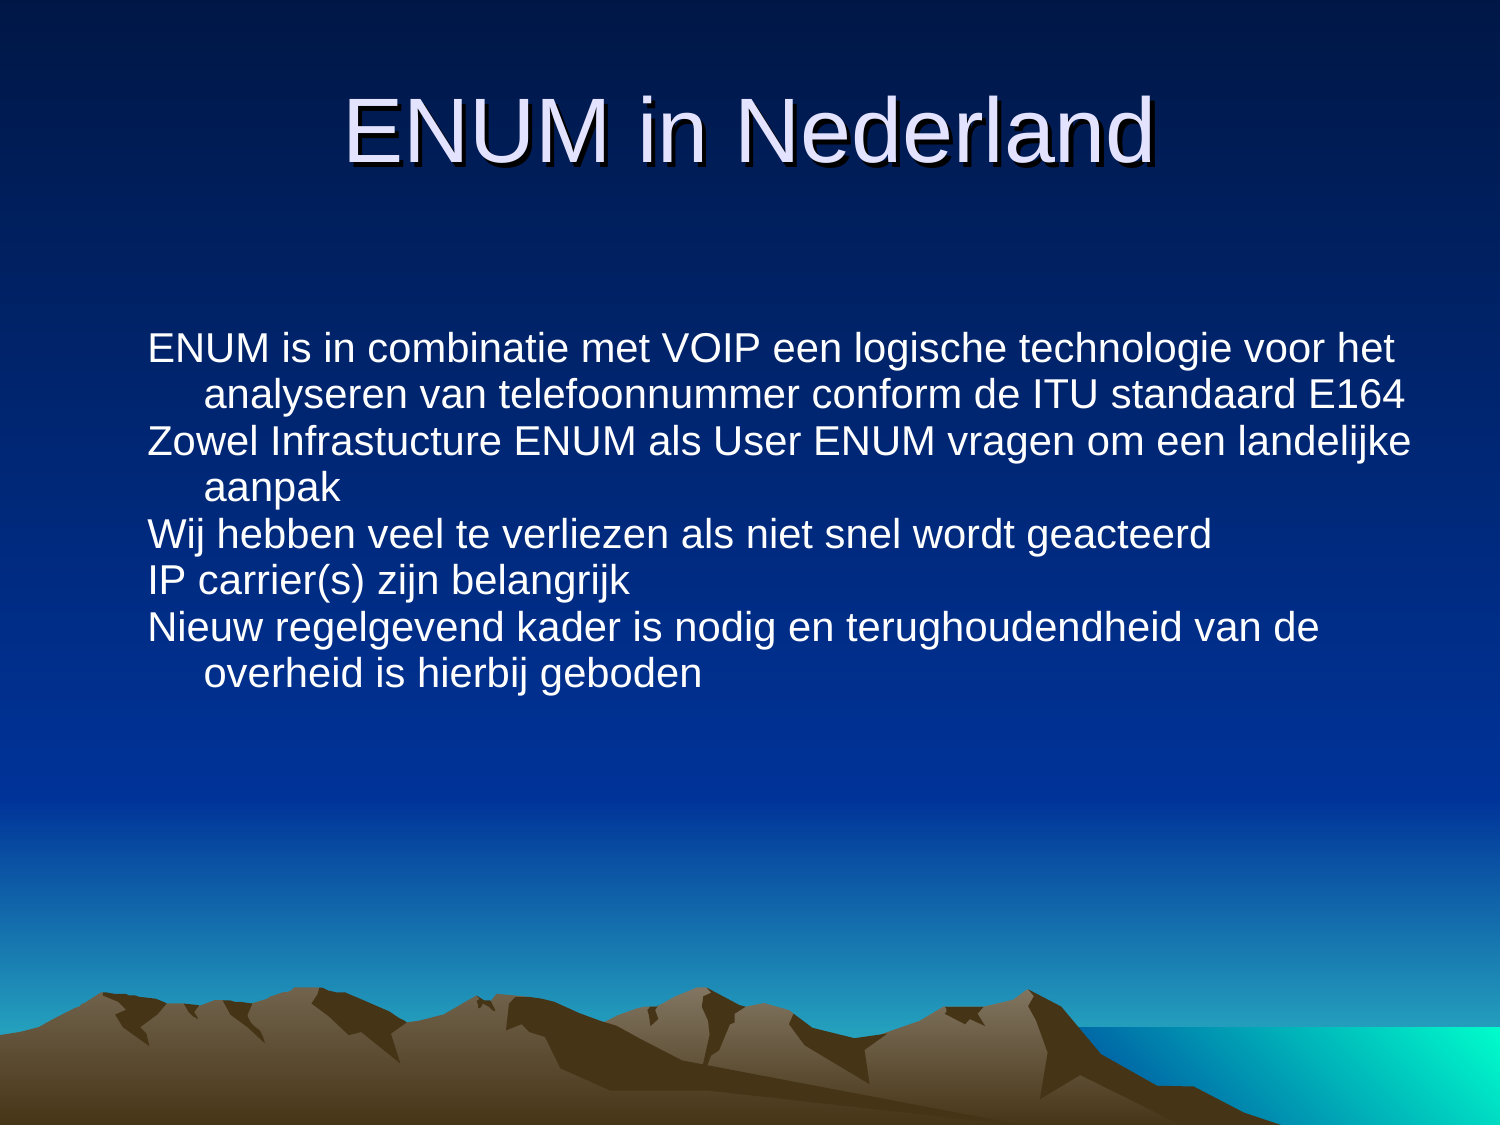

# ENUM in Nederland
ENUM is in combinatie met VOIP een logische technologie voor het analyseren van telefoonnummer conform de ITU standaard E164
Zowel Infrastucture ENUM als User ENUM vragen om een landelijke aanpak
Wij hebben veel te verliezen als niet snel wordt geacteerd
IP carrier(s) zijn belangrijk
Nieuw regelgevend kader is nodig en terughoudendheid van de overheid is hierbij geboden